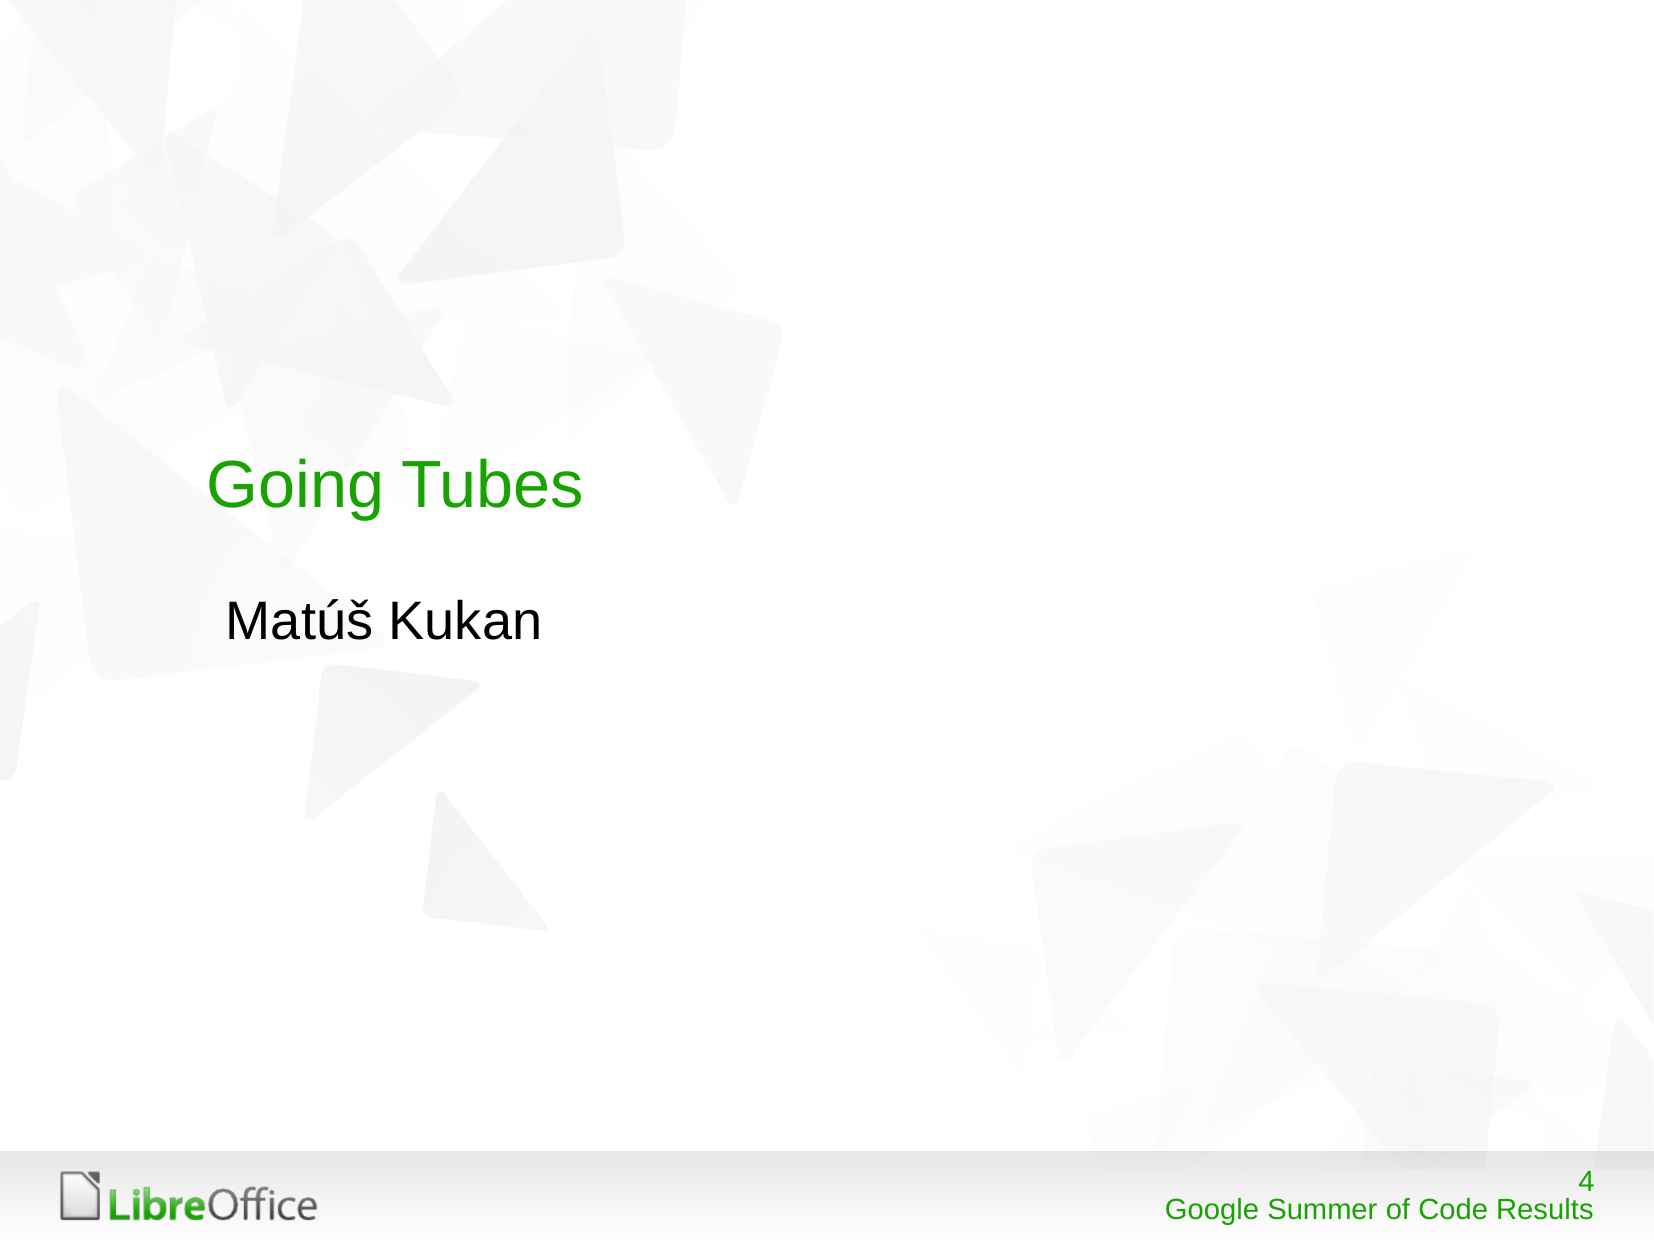

# Going Tubes
Matúš Kukan
4
Google Summer of Code Results